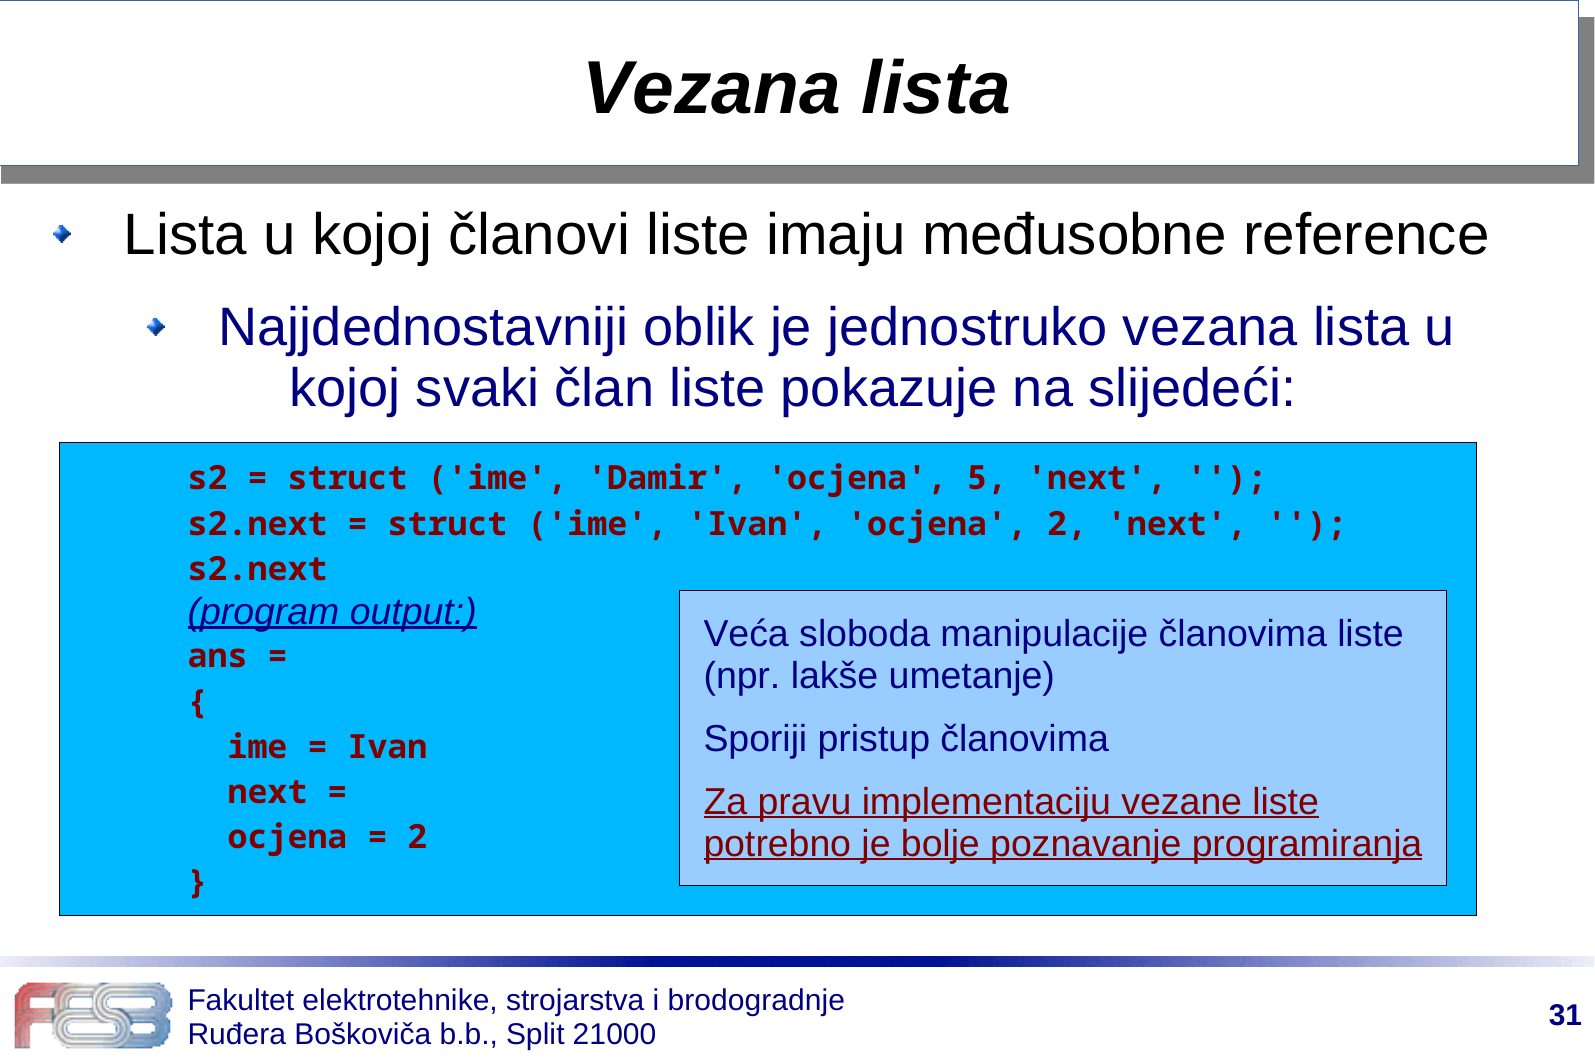

# Vezana lista
Lista u kojoj članovi liste imaju međusobne reference
Najjdednostavniji oblik je jednostruko vezana lista u kojoj svaki član liste pokazuje na slijedeći:
s2 = struct ('ime', 'Damir', 'ocjena', 5, 'next', '');
s2.next = struct ('ime', 'Ivan', 'ocjena', 2, 'next', '');
s2.next
(program output:)
ans =
{
 ime = Ivan
 next =
 ocjena = 2
}
Veća sloboda manipulacije članovima liste
(npr. lakše umetanje)
Sporiji pristup članovima
Za pravu implementaciju vezane liste
potrebno je bolje poznavanje programiranja